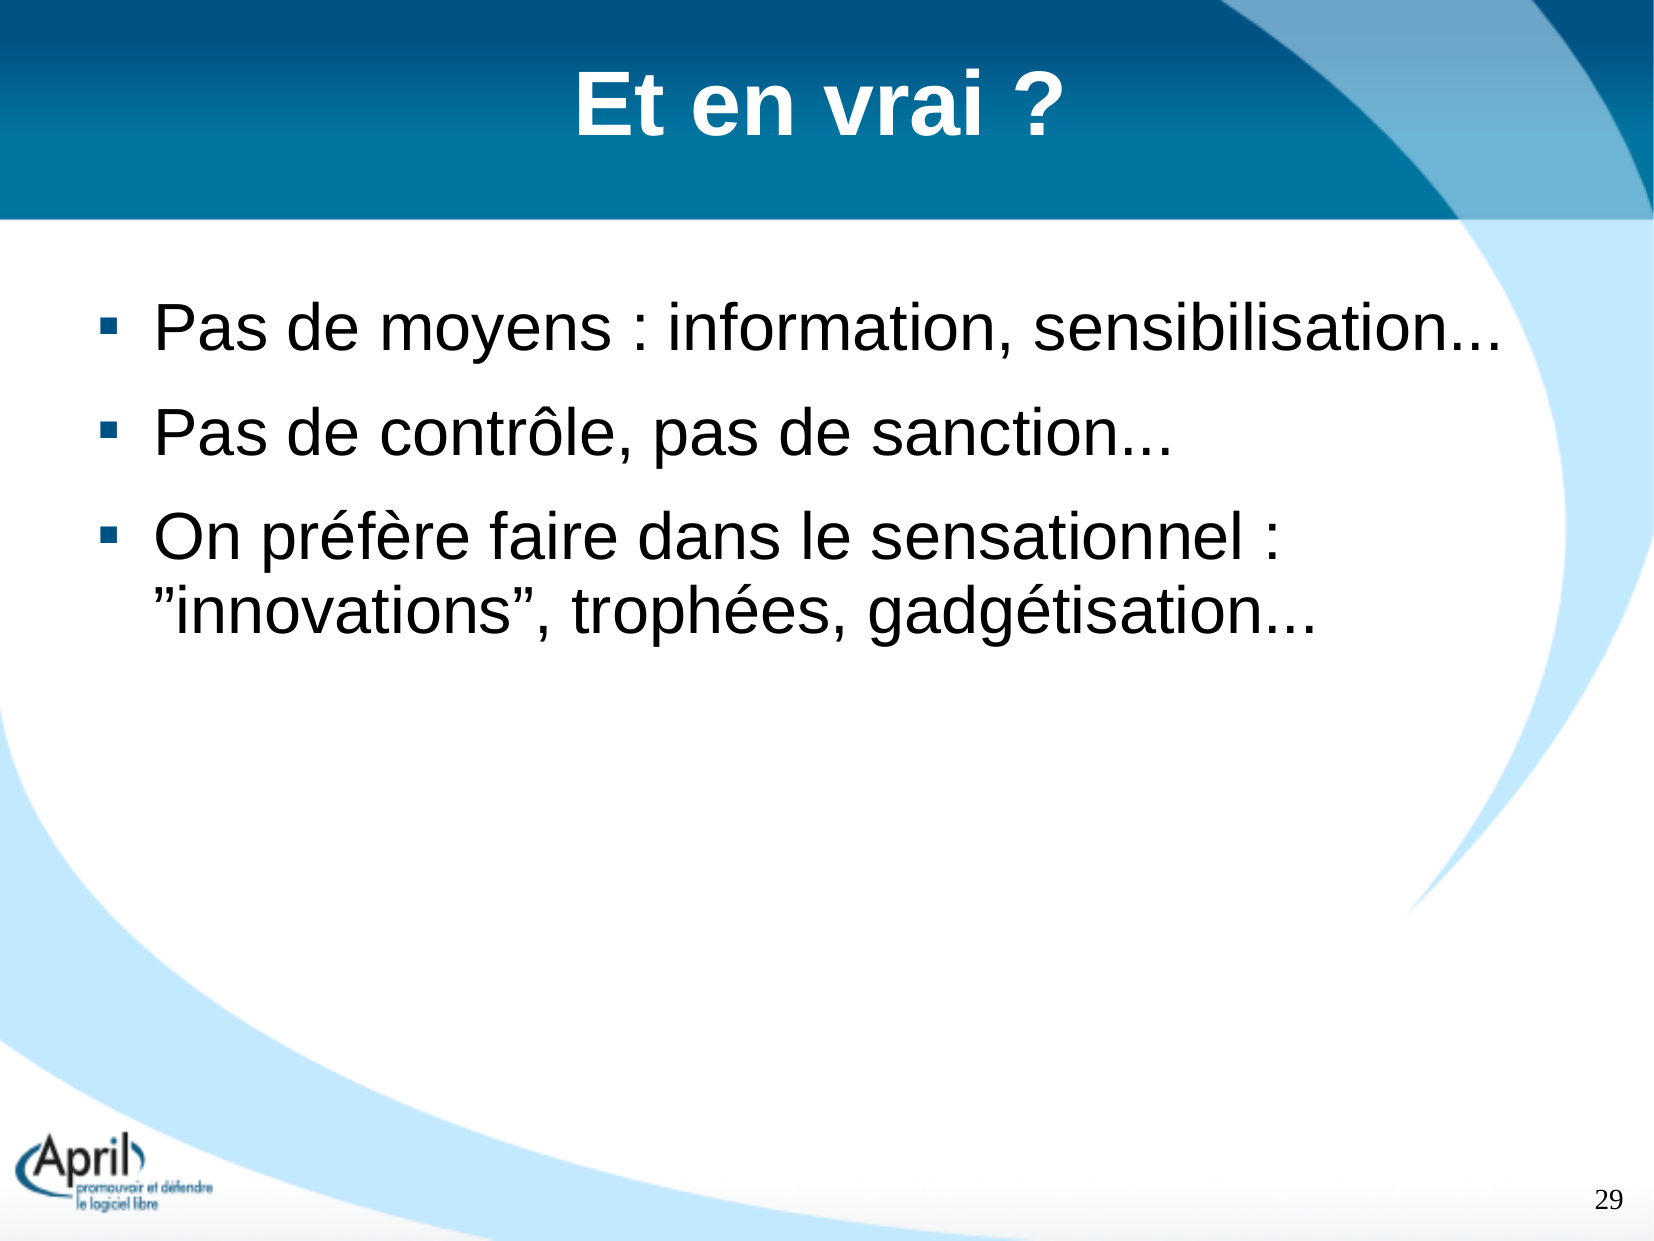

# Et en vrai ?
Pas de moyens : information, sensibilisation...
Pas de contrôle, pas de sanction...
On préfère faire dans le sensationnel : ”innovations”, trophées, gadgétisation...
29